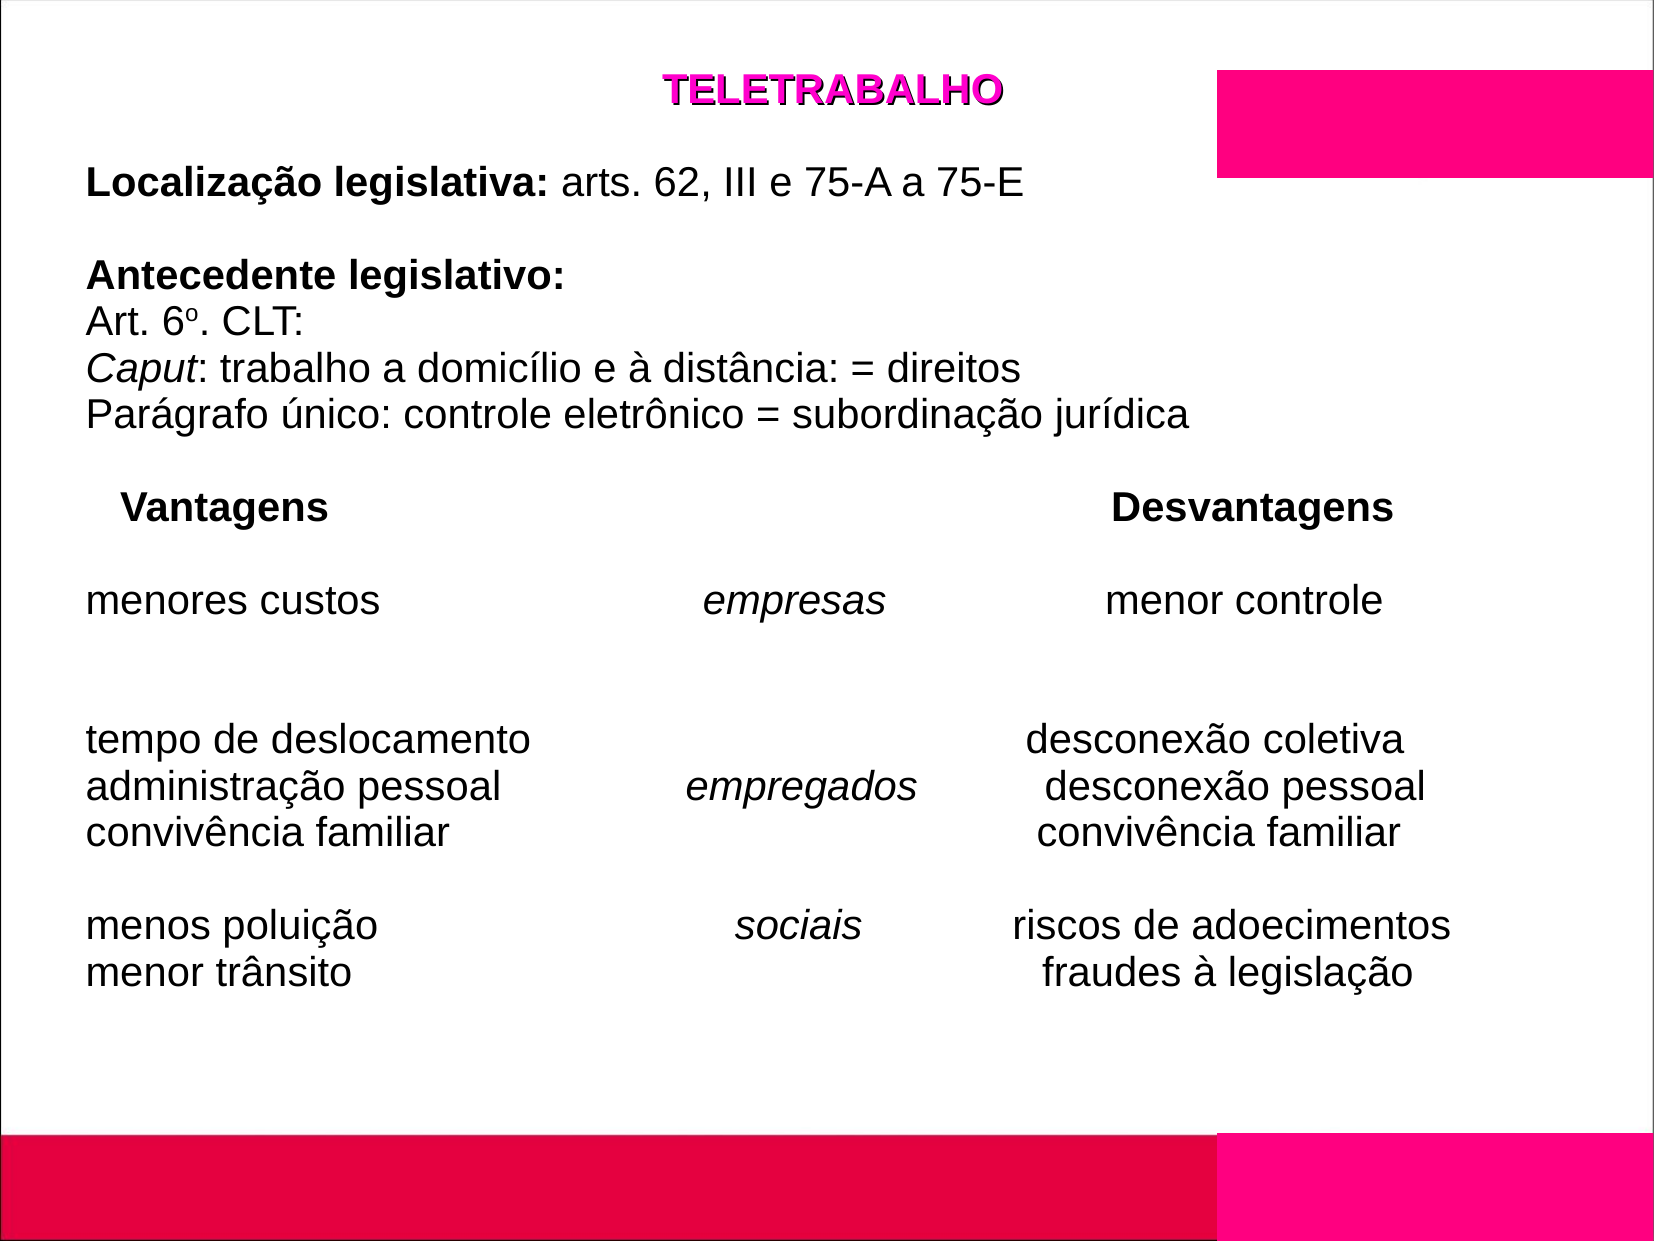

TELETRABALHO
Localização legislativa: arts. 62, III e 75-A a 75-E
Antecedente legislativo:
Art. 6o. CLT:
Caput: trabalho a domicílio e à distância: = direitos
Parágrafo único: controle eletrônico = subordinação jurídica
 Vantagens Desvantagens
menores custos empresas menor controle
tempo de deslocamento desconexão coletiva
administração pessoal empregados desconexão pessoal
convivência familiar convivência familiar
menos poluição sociais riscos de adoecimentos
menor trânsito fraudes à legislação